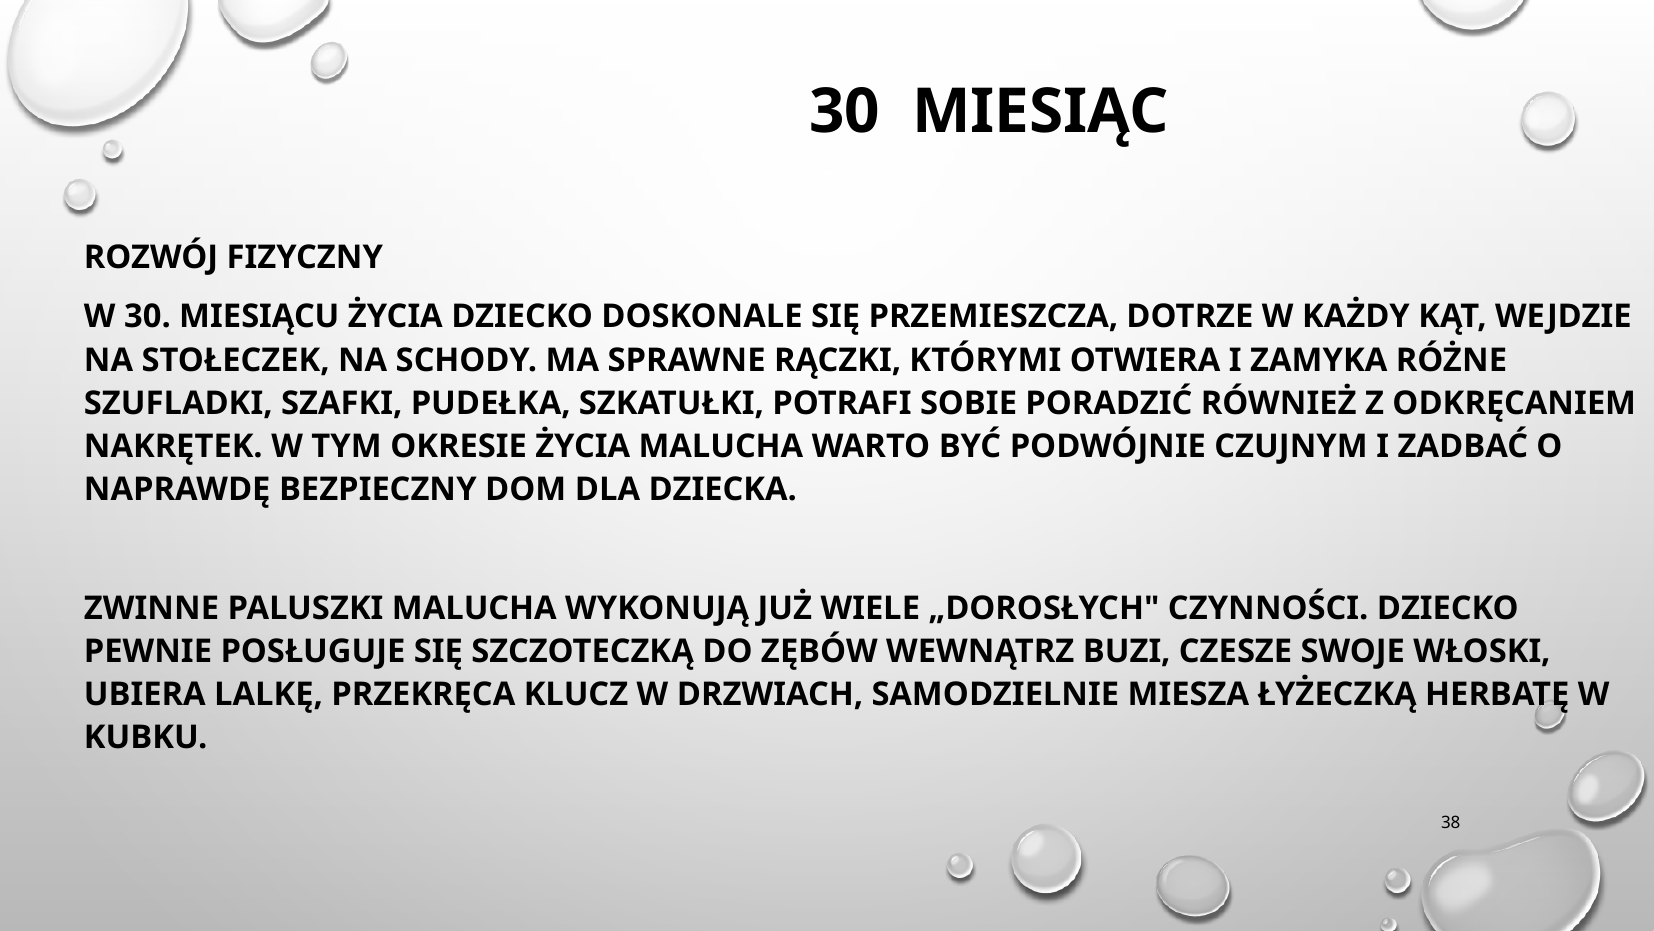

# 30 miesiąc
Rozwój fizyczny
W 30. miesiącu życia dziecko doskonale się przemieszcza, dotrze w każdy kąt, wejdzie na stołeczek, na schody. Ma sprawne rączki, którymi otwiera i zamyka różne szufladki, szafki, pudełka, szkatułki, potrafi sobie poradzić również z odkręcaniem nakrętek. W tym okresie życia malucha warto być podwójnie czujnym i zadbać o naprawdę bezpieczny dom dla dziecka.
Zwinne paluszki malucha wykonują już wiele „dorosłych" czynności. Dziecko pewnie posługuje się szczoteczką do zębów wewnątrz buzi, czesze swoje włoski, ubiera lalkę, przekręca klucz w drzwiach, samodzielnie miesza łyżeczką herbatę w kubku.
37